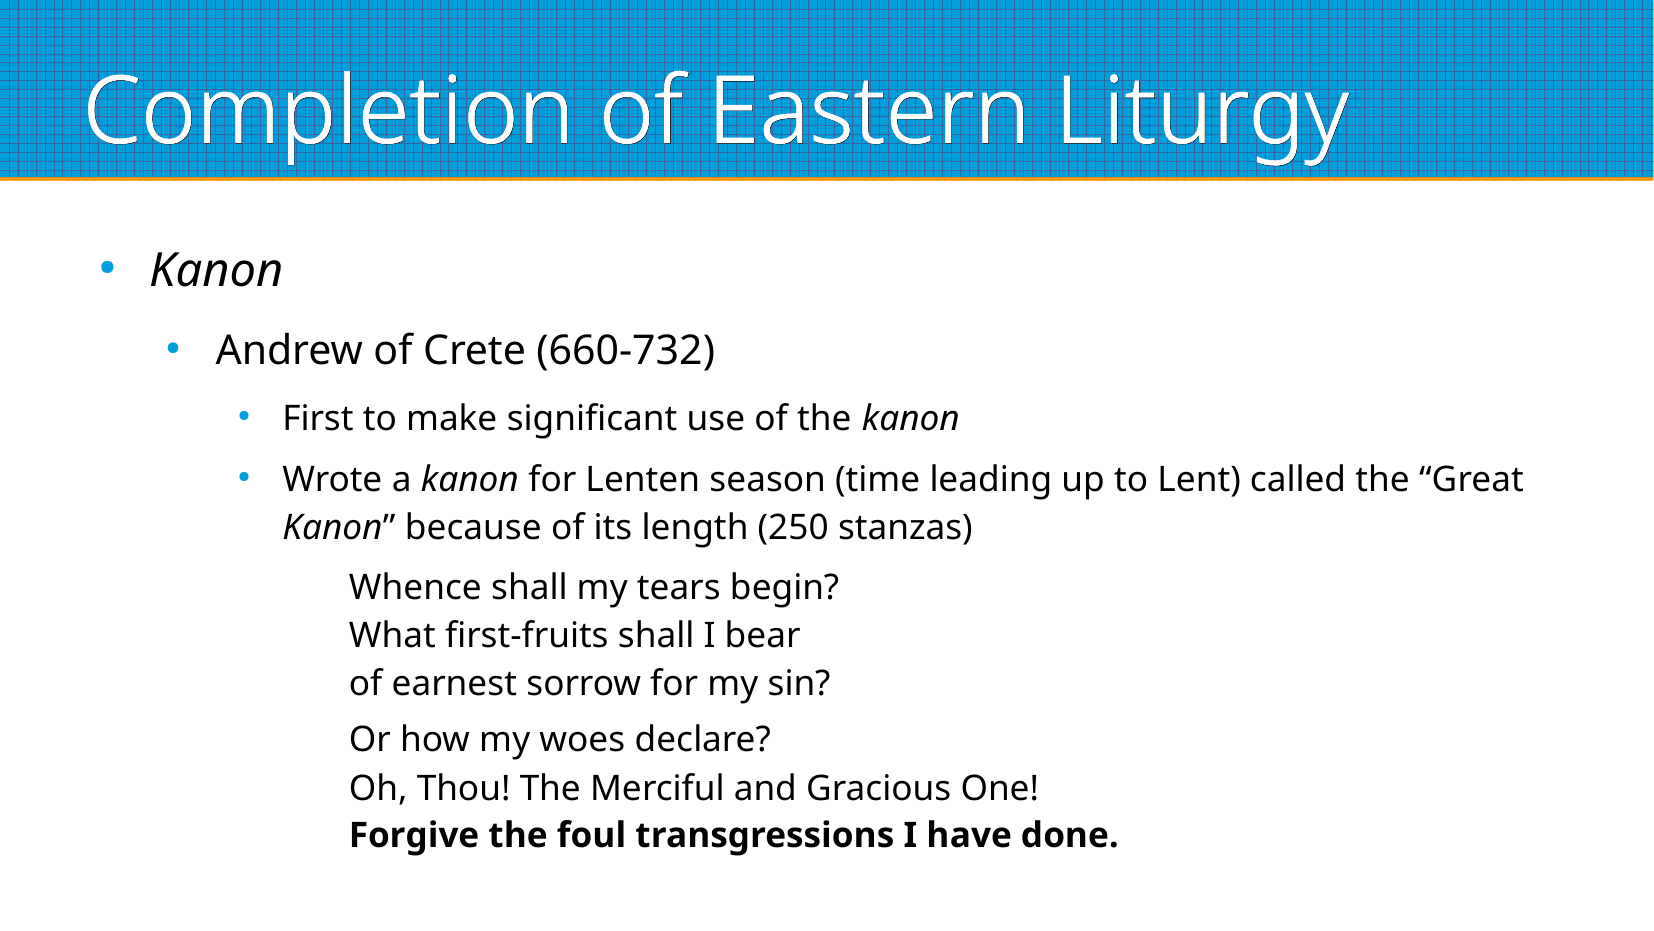

# Completion of Eastern Liturgy
Kanon
Andrew of Crete (660-732)
First to make significant use of the kanon
Wrote a kanon for Lenten season (time leading up to Lent) called the “Great Kanon” because of its length (250 stanzas)
Whence shall my tears begin?
What first-fruits shall I bear
of earnest sorrow for my sin?
Or how my woes declare?
Oh, Thou! The Merciful and Gracious One!
Forgive the foul transgressions I have done.